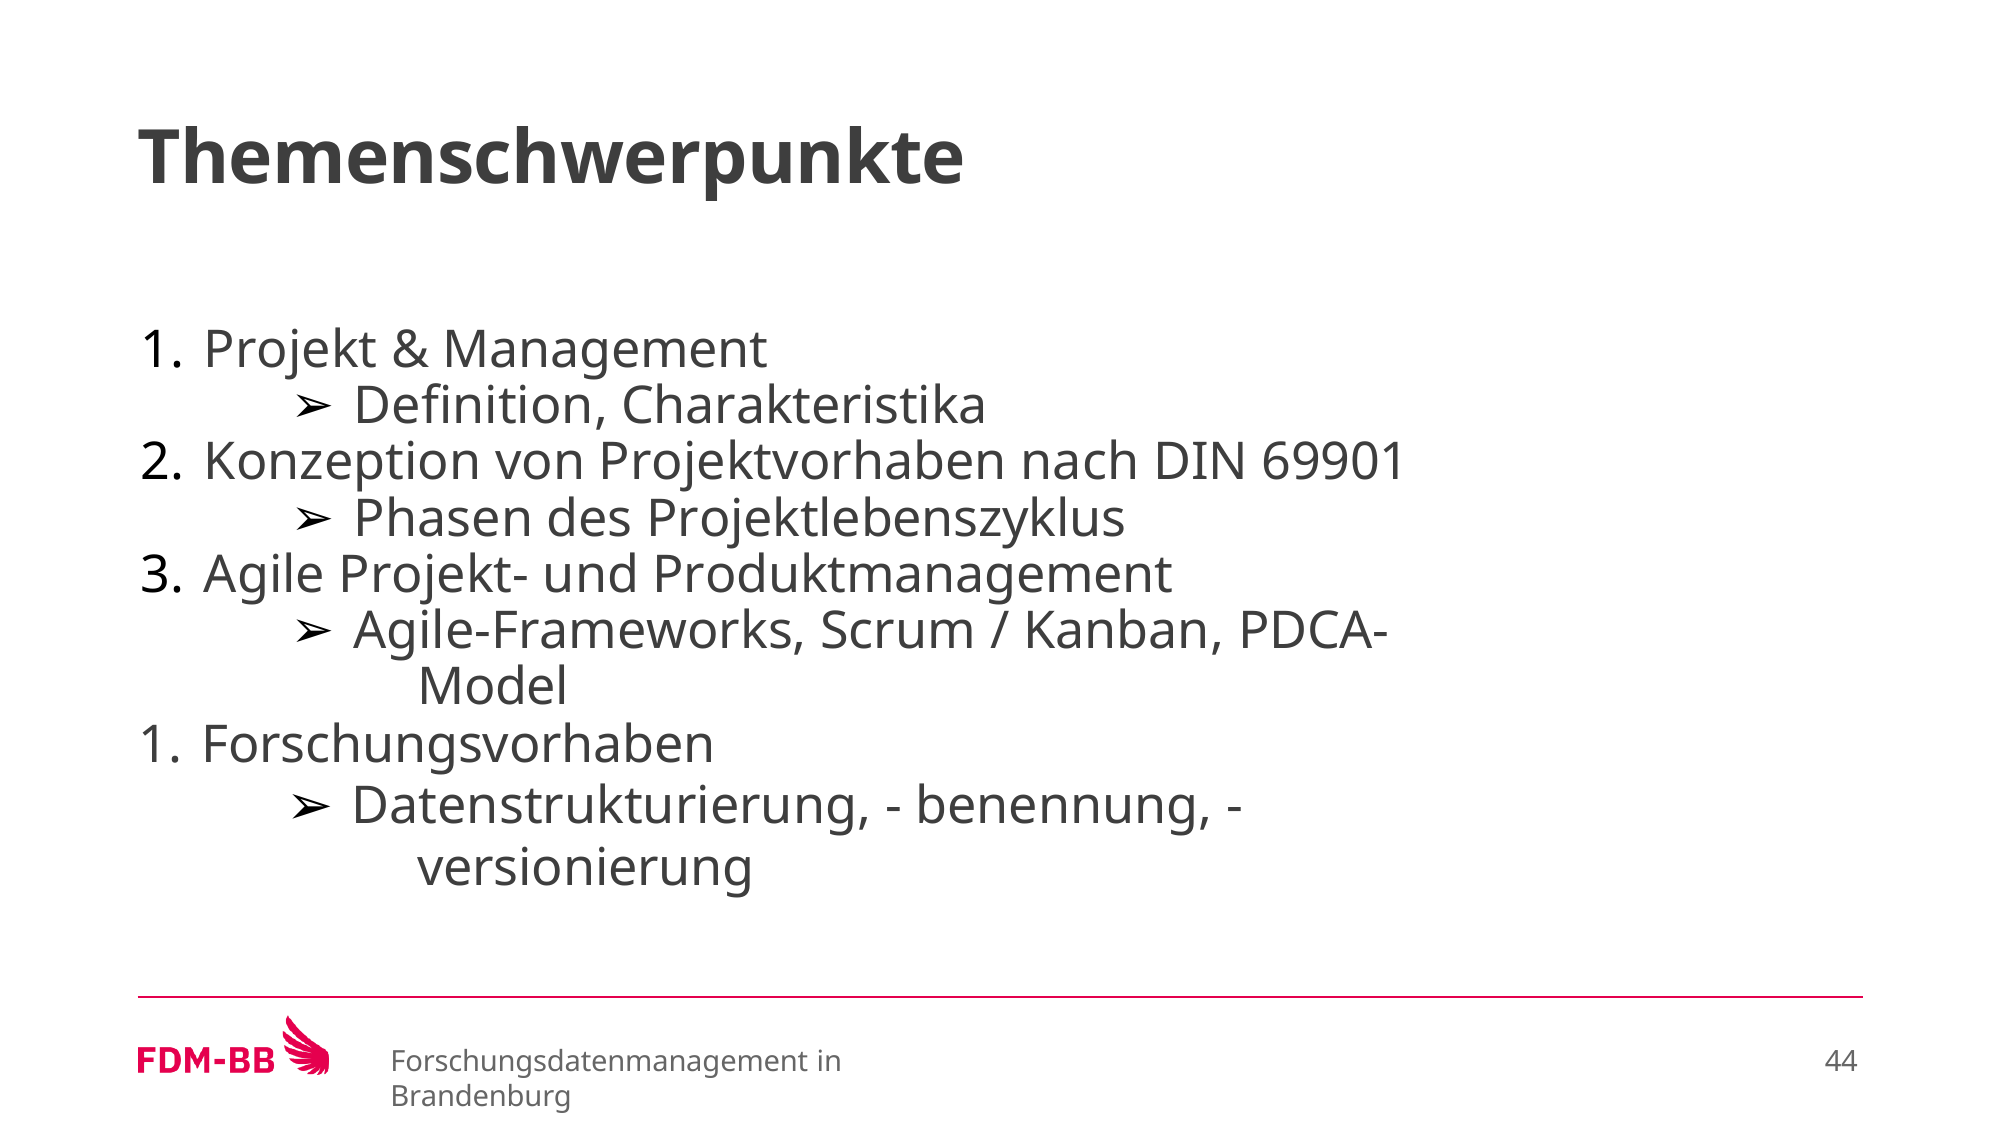

# Themenschwerpunkte
Projekt & Management
Definition, Charakteristika
Konzeption von Projektvorhaben nach DIN 69901
Phasen des Projektlebenszyklus
Agile Projekt- und Produktmanagement
Agile-Frameworks, Scrum / Kanban, PDCA-Model
1. Forschungsvorhaben
Datenstrukturierung, - benennung, - versionierung
Forschungsdatenmanagement in Brandenburg
44